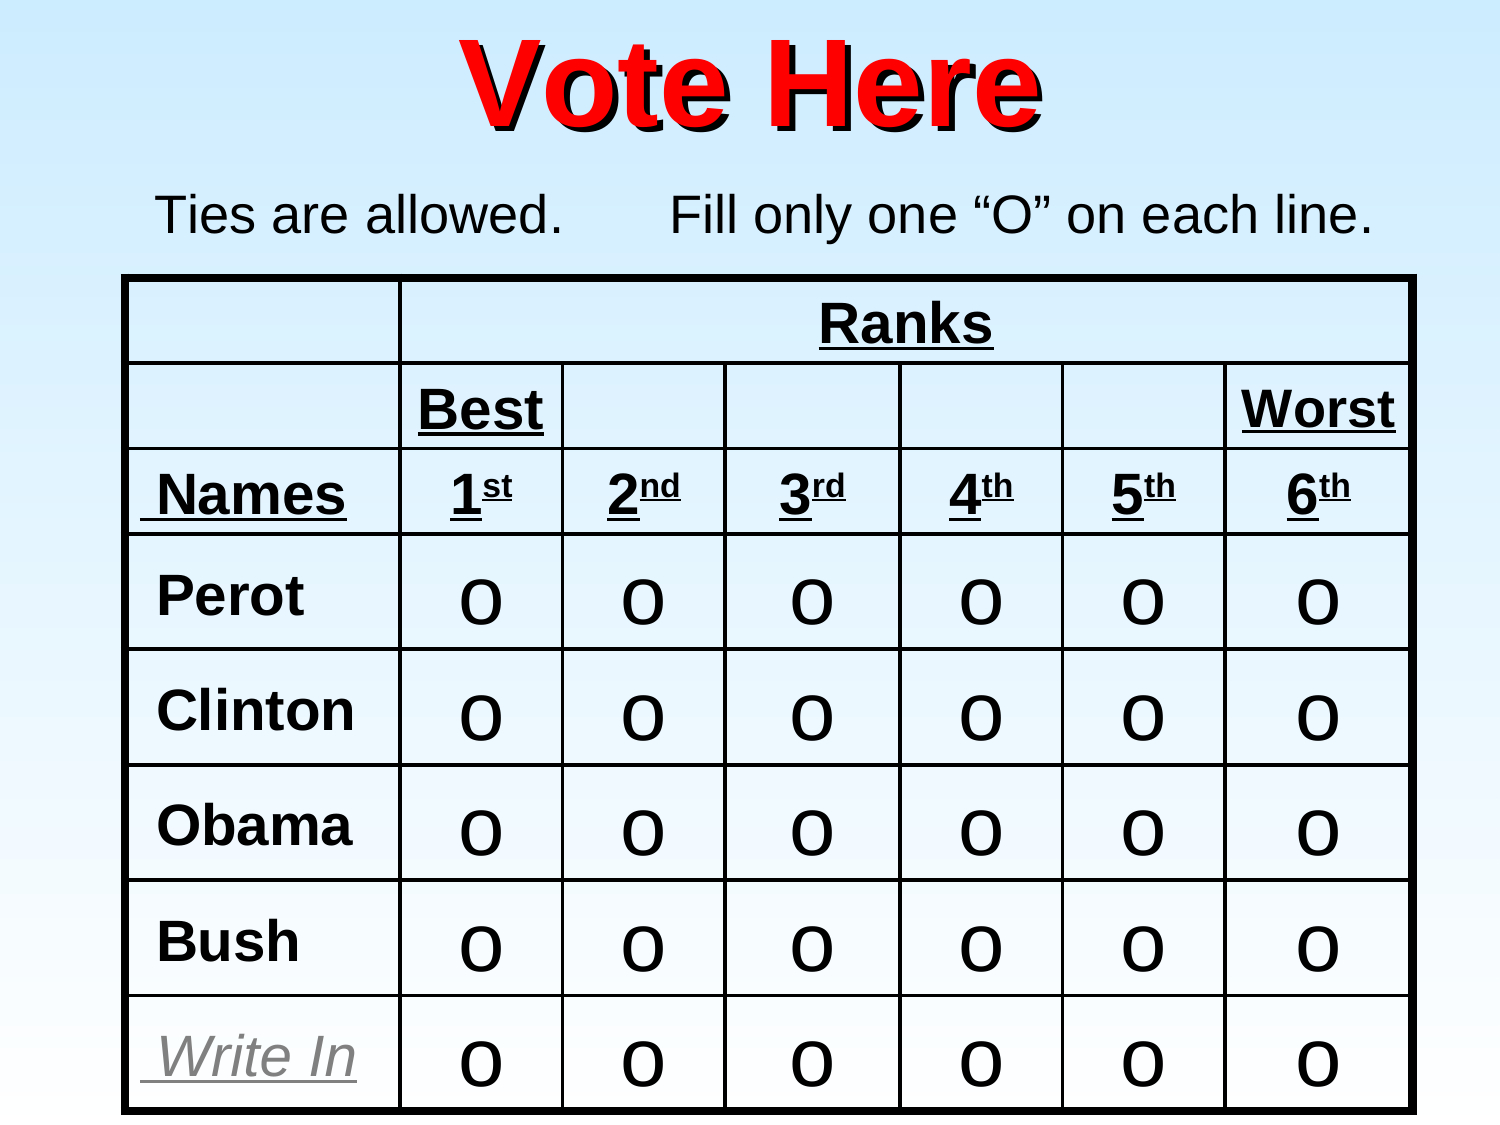

# Vote Here
Ties are allowed. Fill only one “O” on each line.
| | Ranks | | | | | |
| --- | --- | --- | --- | --- | --- | --- |
| | Best | | | | | Worst |
| Names | 1st | 2nd | 3rd | 4th | 5th | 6th |
| Perot | o | o | o | o | o | o |
| Clinton | o | o | o | o | o | o |
| Obama | o | o | o | o | o | o |
| Bush | o | o | o | o | o | o |
| Write In | o | o | o | o | o | o |